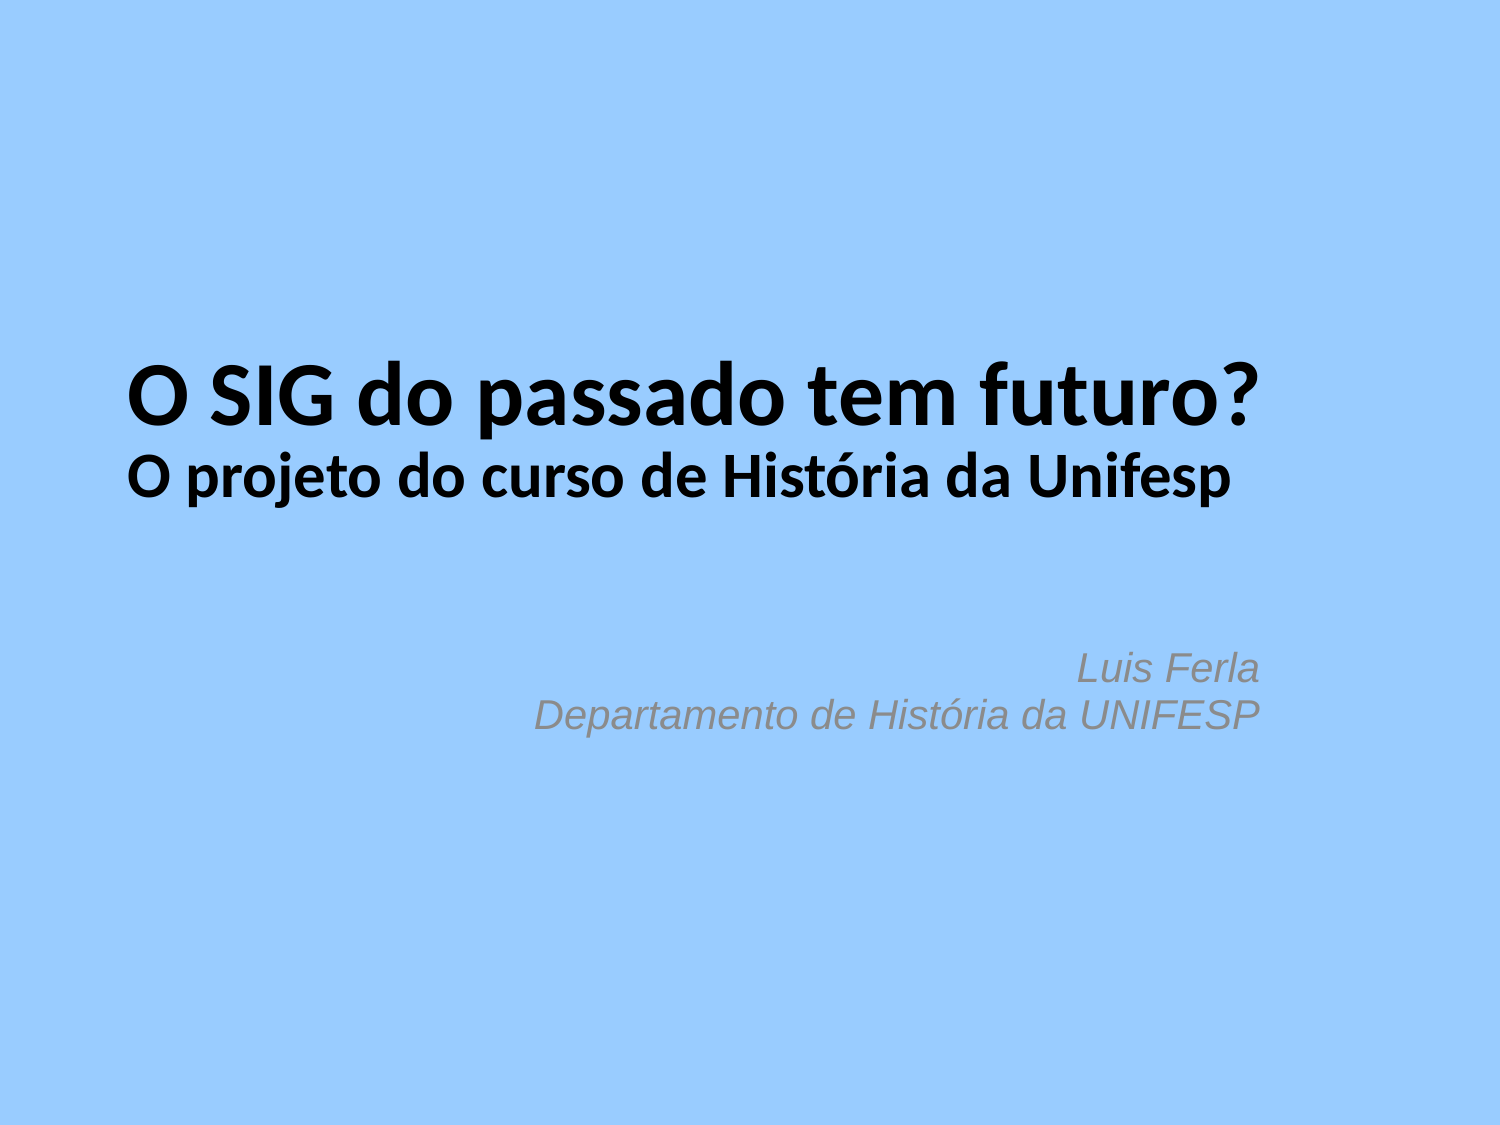

O SIG do passado tem futuro?
O projeto do curso de História da Unifesp
Luis Ferla
Departamento de História da UNIFESP